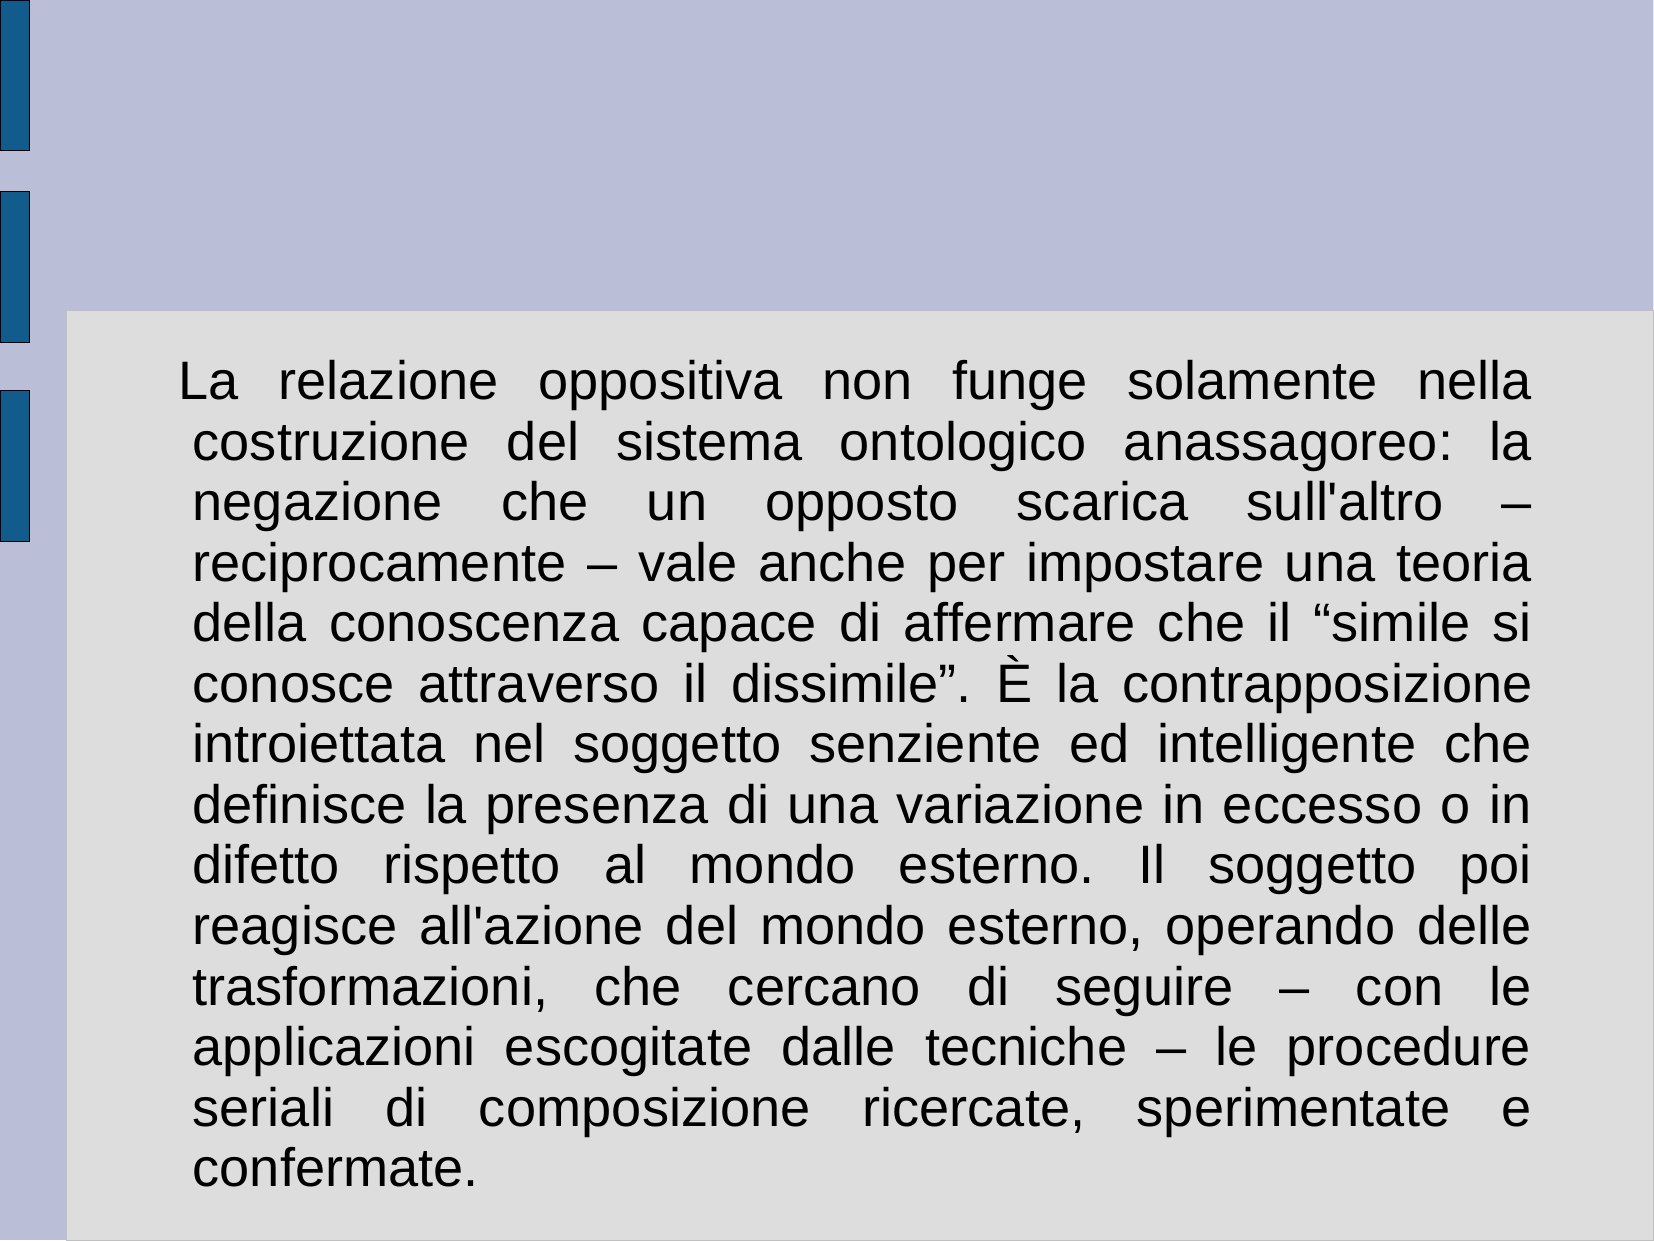

#
 La relazione oppositiva non funge solamente nella costruzione del sistema ontologico anassagoreo: la negazione che un opposto scarica sull'altro – reciprocamente – vale anche per impostare una teoria della conoscenza capace di affermare che il “simile si conosce attraverso il dissimile”. È la contrapposizione introiettata nel soggetto senziente ed intelligente che definisce la presenza di una variazione in eccesso o in difetto rispetto al mondo esterno. Il soggetto poi reagisce all'azione del mondo esterno, operando delle trasformazioni, che cercano di seguire – con le applicazioni escogitate dalle tecniche – le procedure seriali di composizione ricercate, sperimentate e confermate.